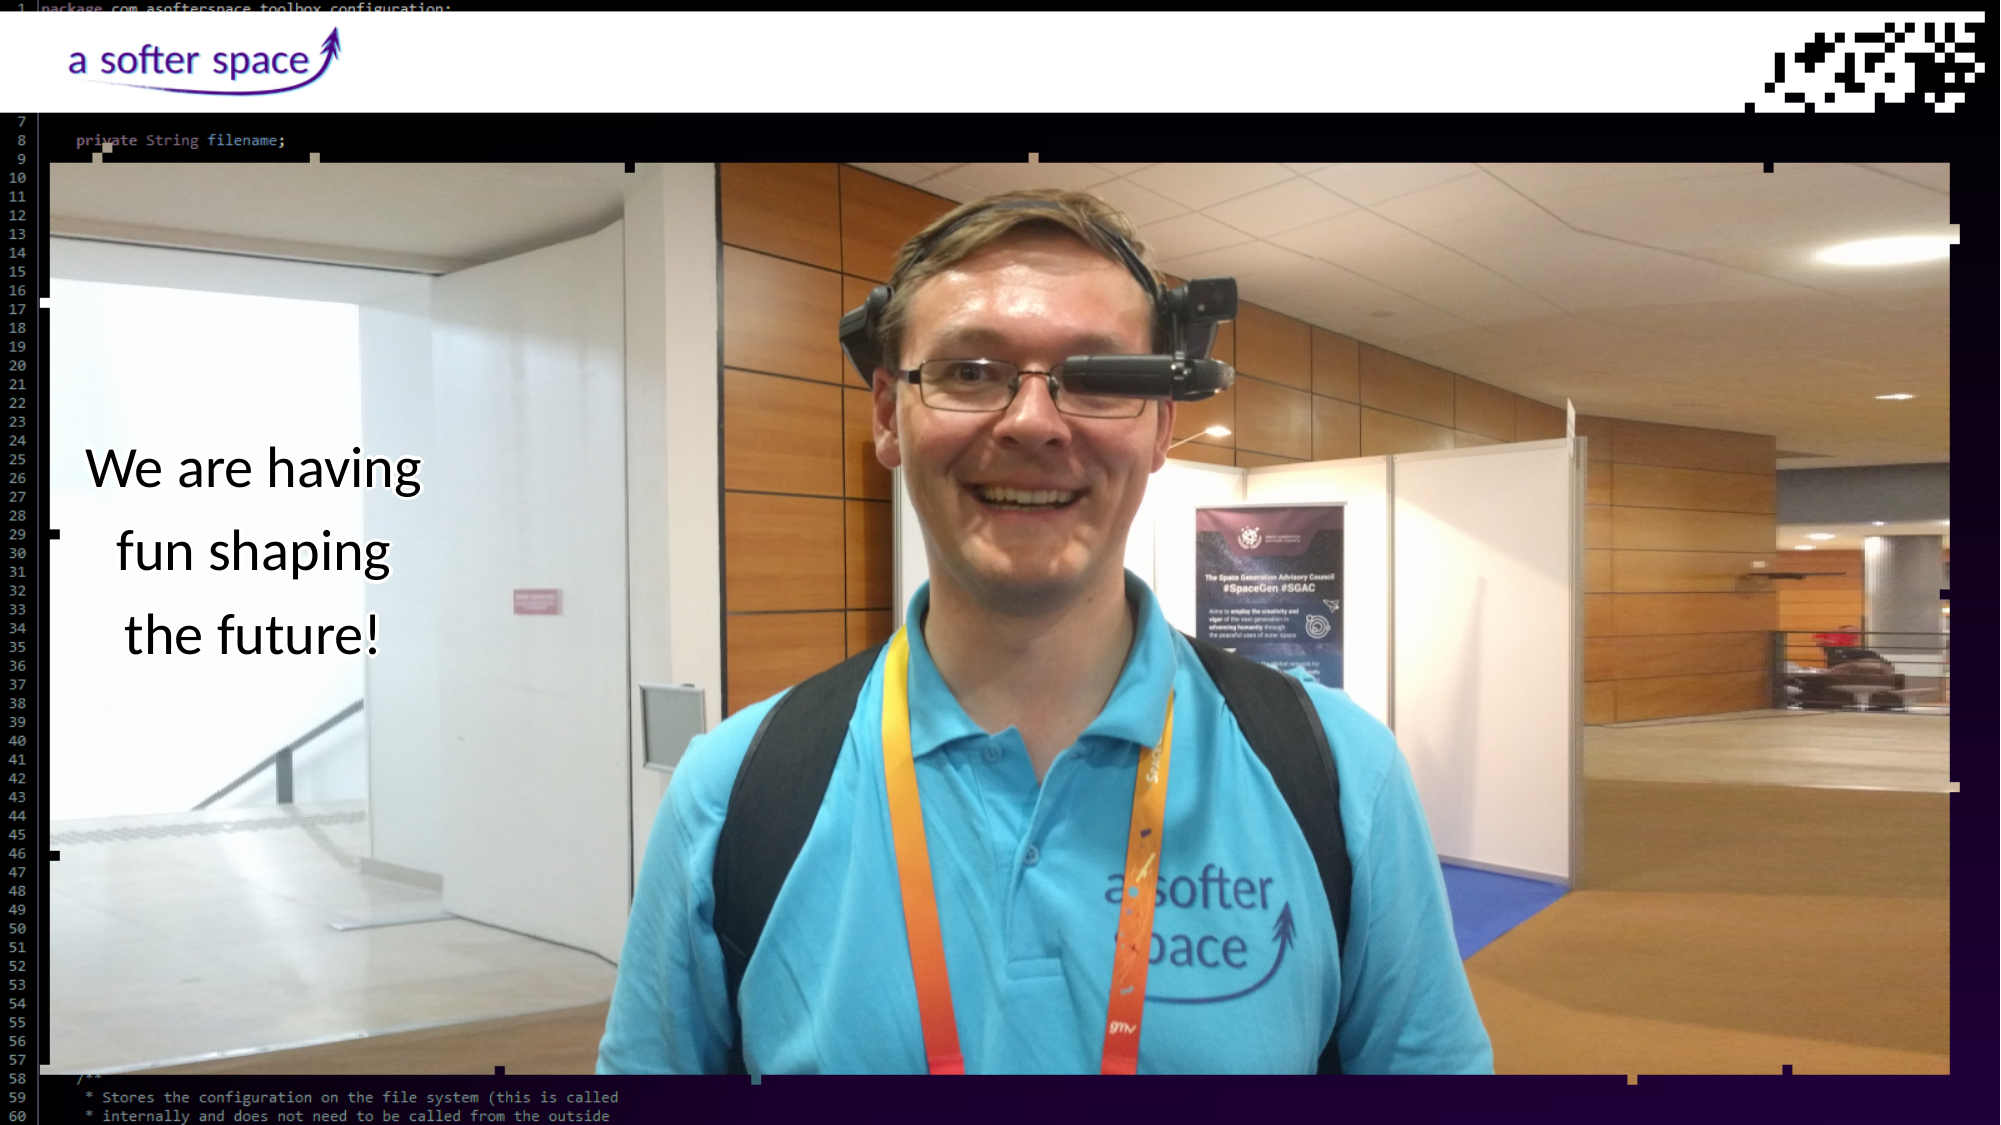

We are having
fun shaping
the future!
We are having
fun shaping
the future!
We are having
fun shaping
the future!
We are having
fun shaping
the future!
We are having
fun shaping
the future!
We are having
fun shaping
the future!
We are having
fun shaping
the future!
We are having
fun shaping
the future!
We are having
fun shaping
the future!
We are having
fun shaping
the future!
We are having
fun shaping
the future!
We are having
fun shaping
the future!
We are having
fun shaping
the future!